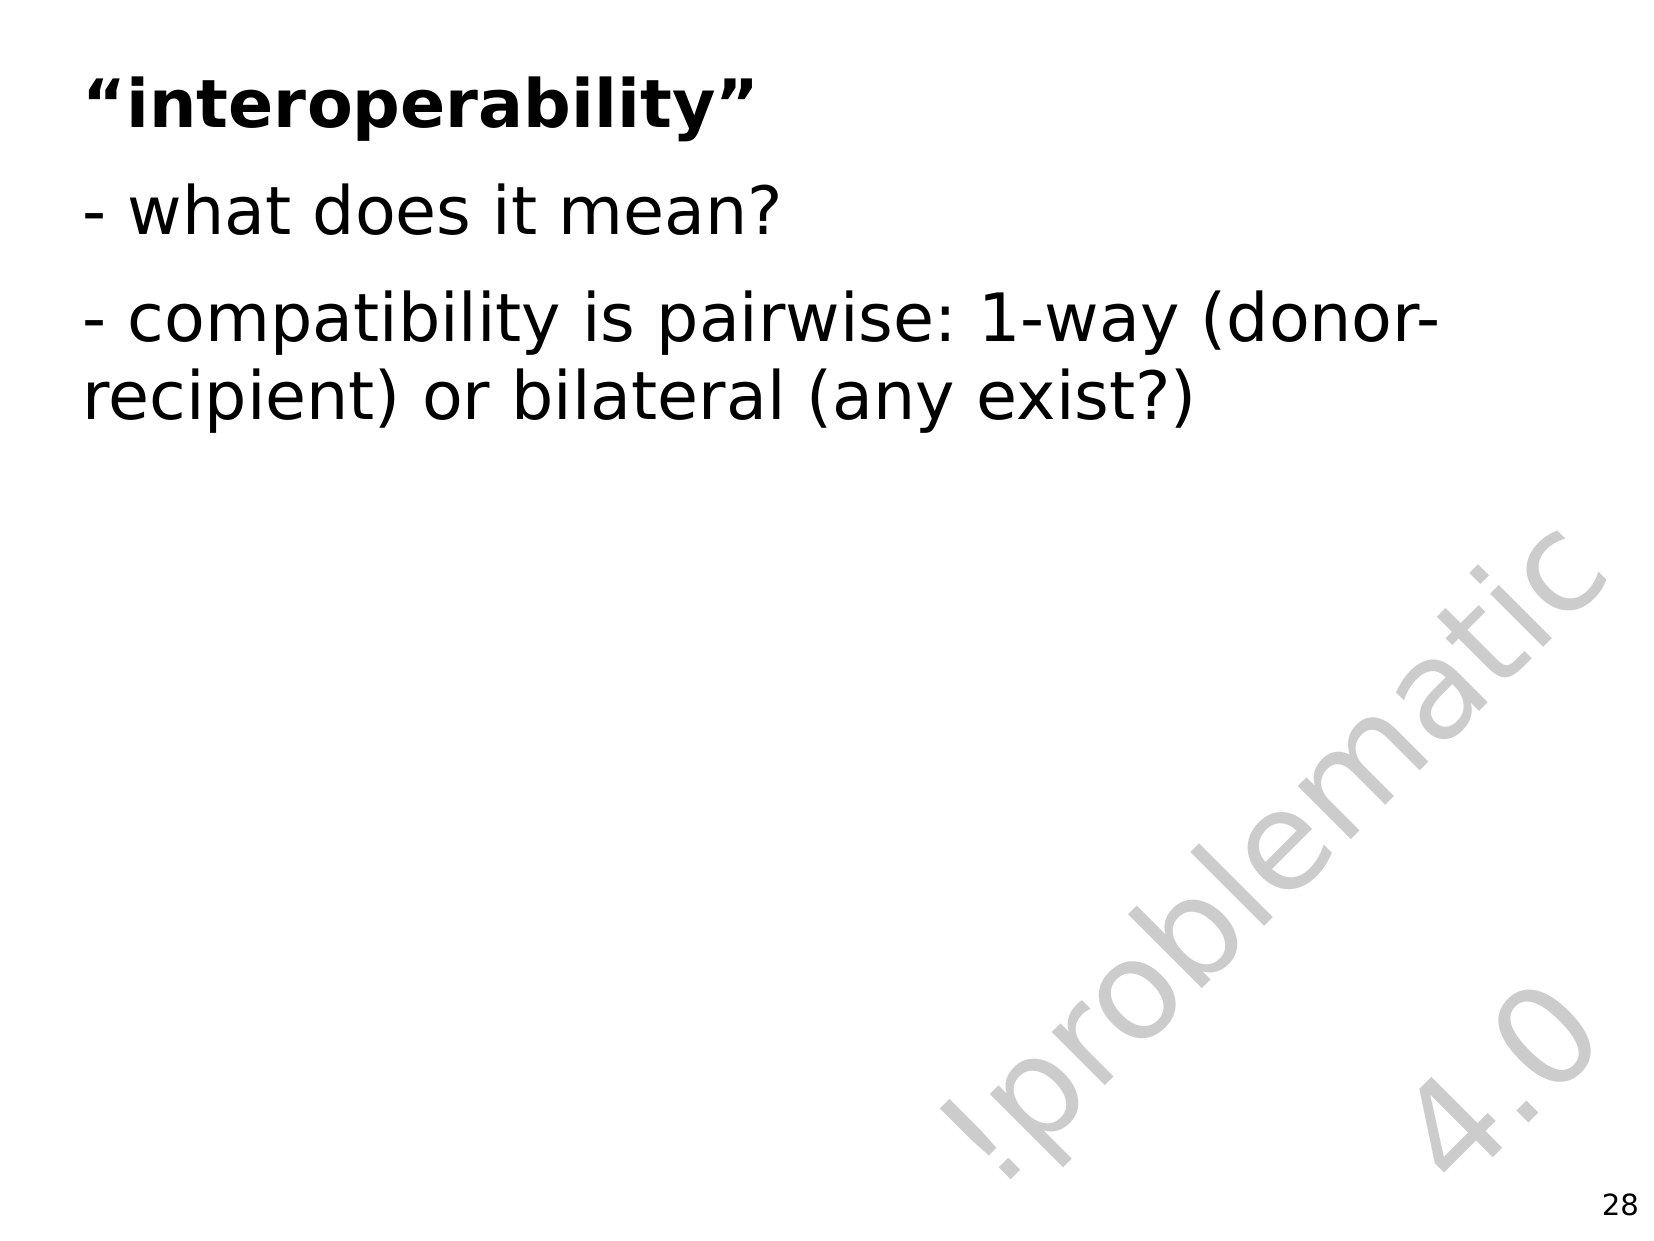

# “interoperability”
- what does it mean?
- compatibility is pairwise: 1-way (donor-recipient) or bilateral (any exist?)
!problematic
4.0